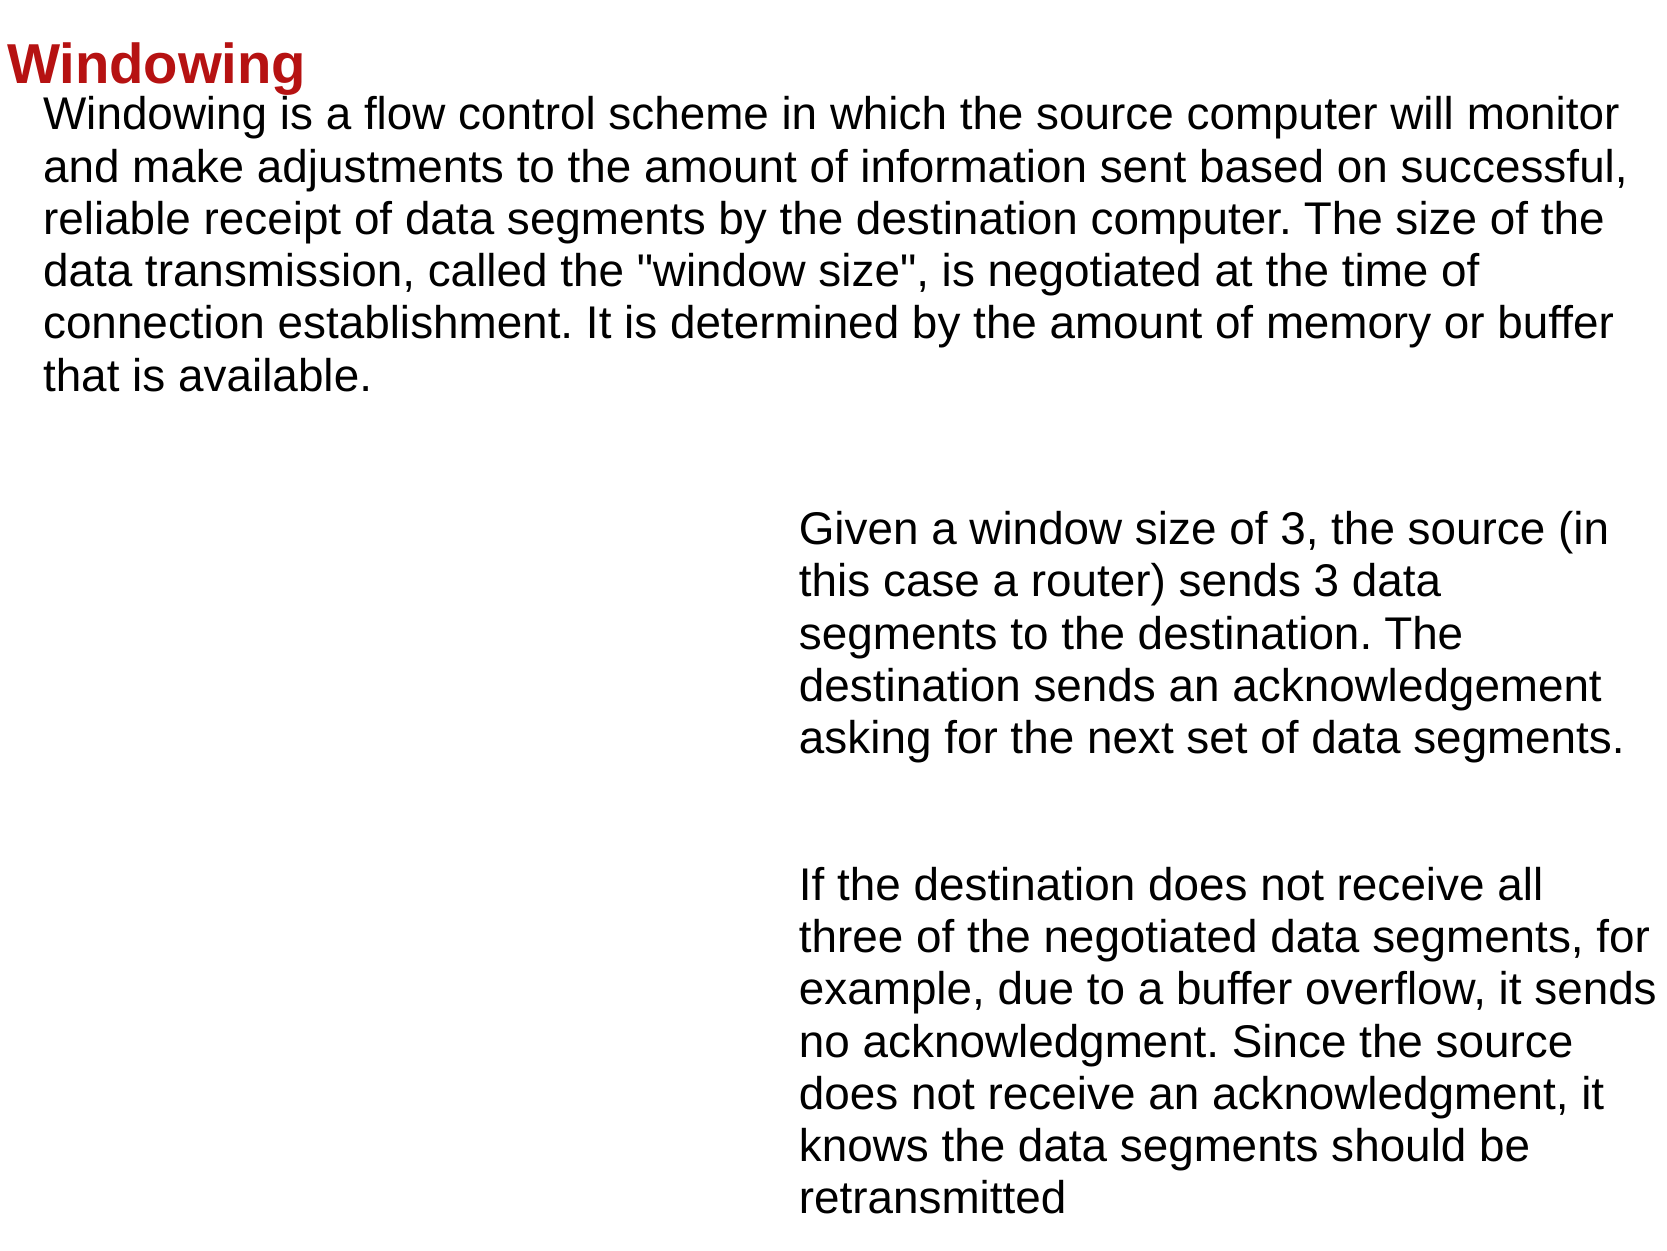

Windowing
Windowing is a flow control scheme in which the source computer will monitor and make adjustments to the amount of information sent based on successful, reliable receipt of data segments by the destination computer. The size of the data transmission, called the "window size", is negotiated at the time of connection establishment. It is determined by the amount of memory or buffer that is available.
Given a window size of 3, the source (in this case a router) sends 3 data segments to the destination. The destination sends an acknowledgement asking for the next set of data segments.
If the destination does not receive all three of the negotiated data segments, for example, due to a buffer overflow, it sends no acknowledgment. Since the source does not receive an acknowledgment, it knows the data segments should be retransmitted